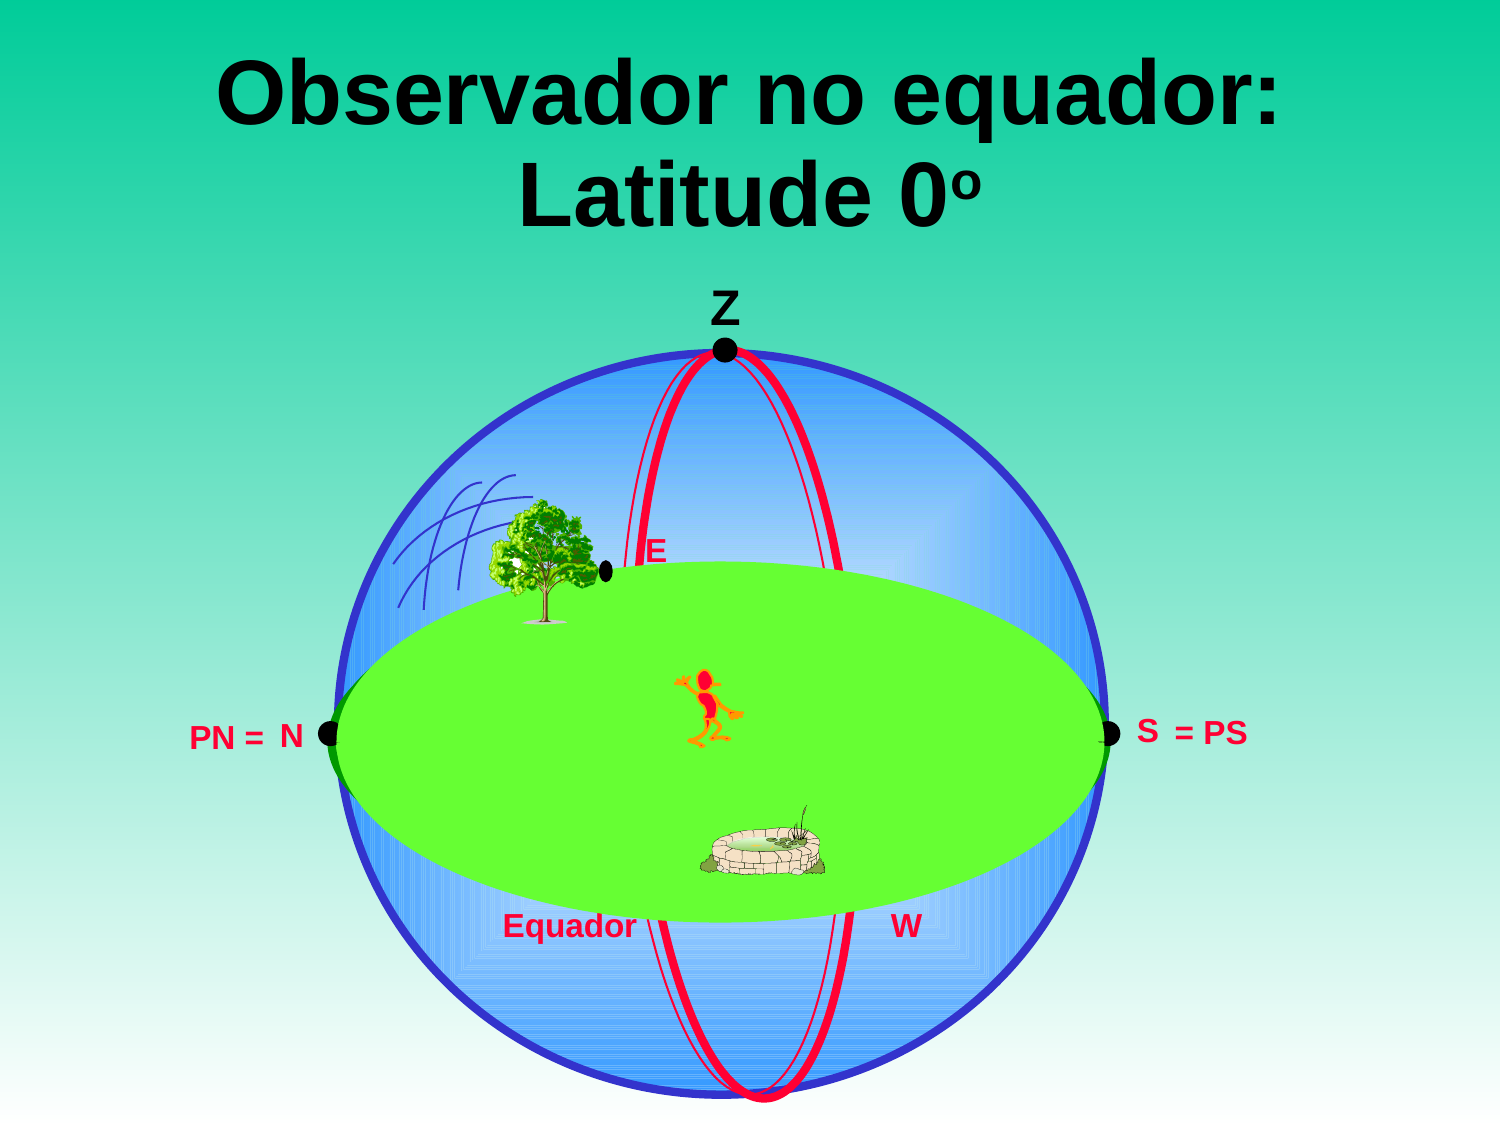

# Observador no equador: Latitude 0o
Z
E
S
= PS
 N
PN =
Equador
W